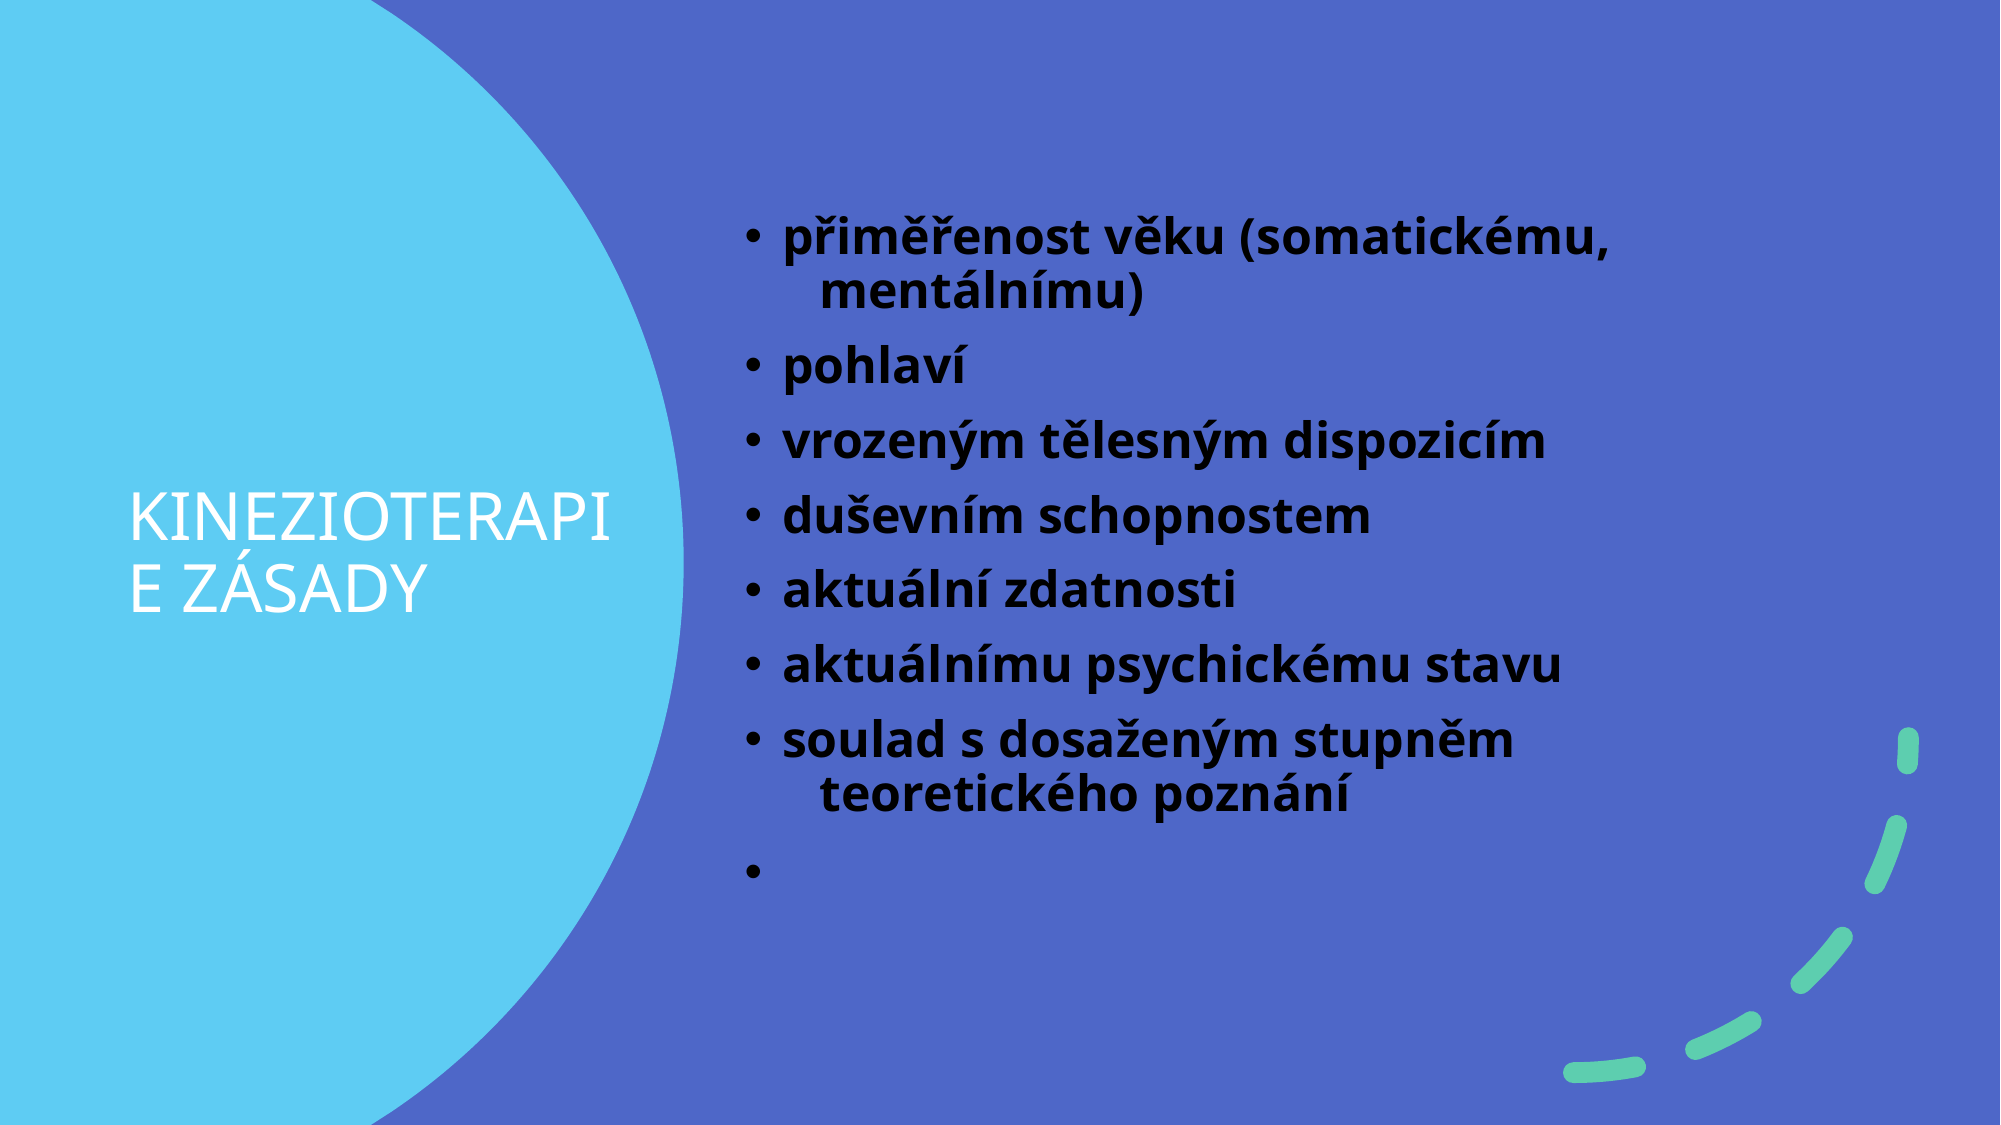

přiměřenost věku (somatickému, mentálnímu)
pohlaví
vrozeným tělesným dispozicím
duševním schopnostem
aktuální zdatnosti
aktuálnímu psychickému stavu
soulad s dosaženým stupněm teoretického poznání
# KINEZIOTERAPIE ZÁSADY